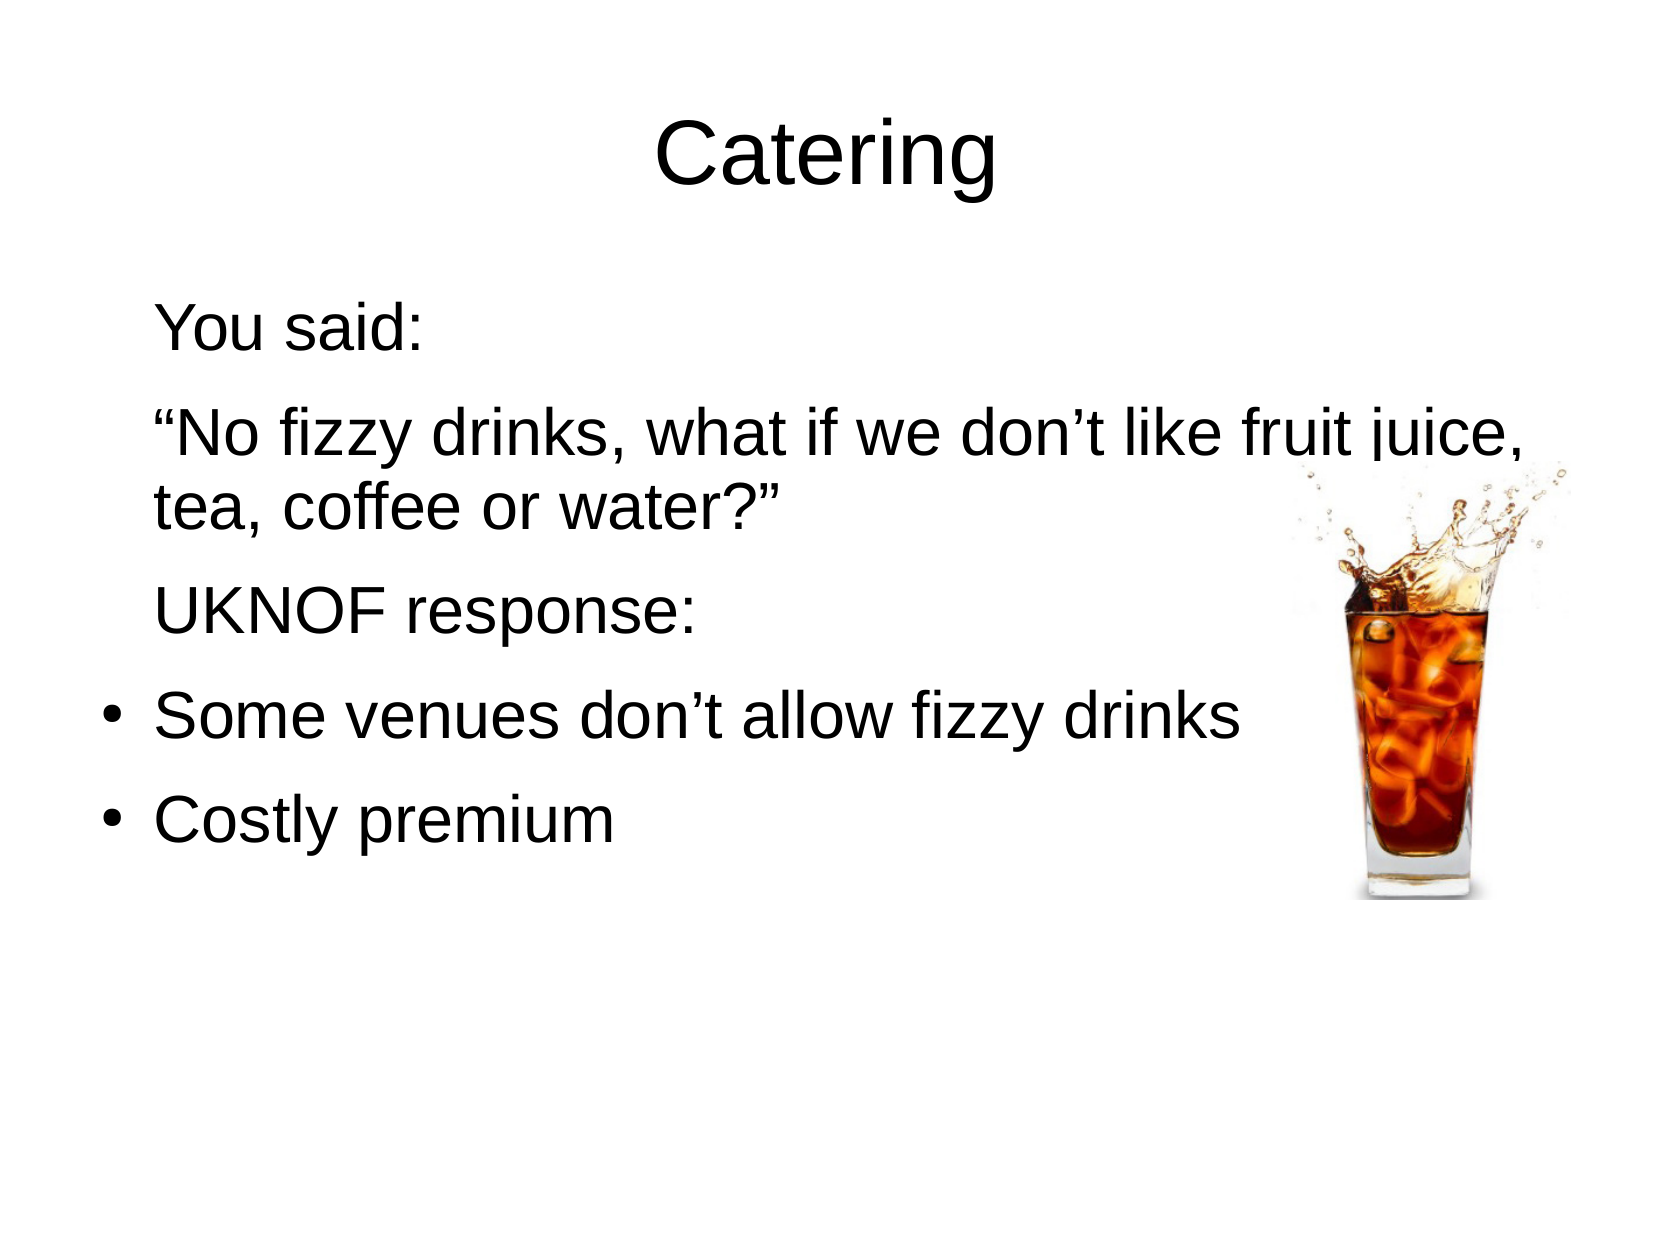

# Catering
You said:
“No fizzy drinks, what if we don’t like fruit juice, tea, coffee or water?”
UKNOF response:
Some venues don’t allow fizzy drinks
Costly premium